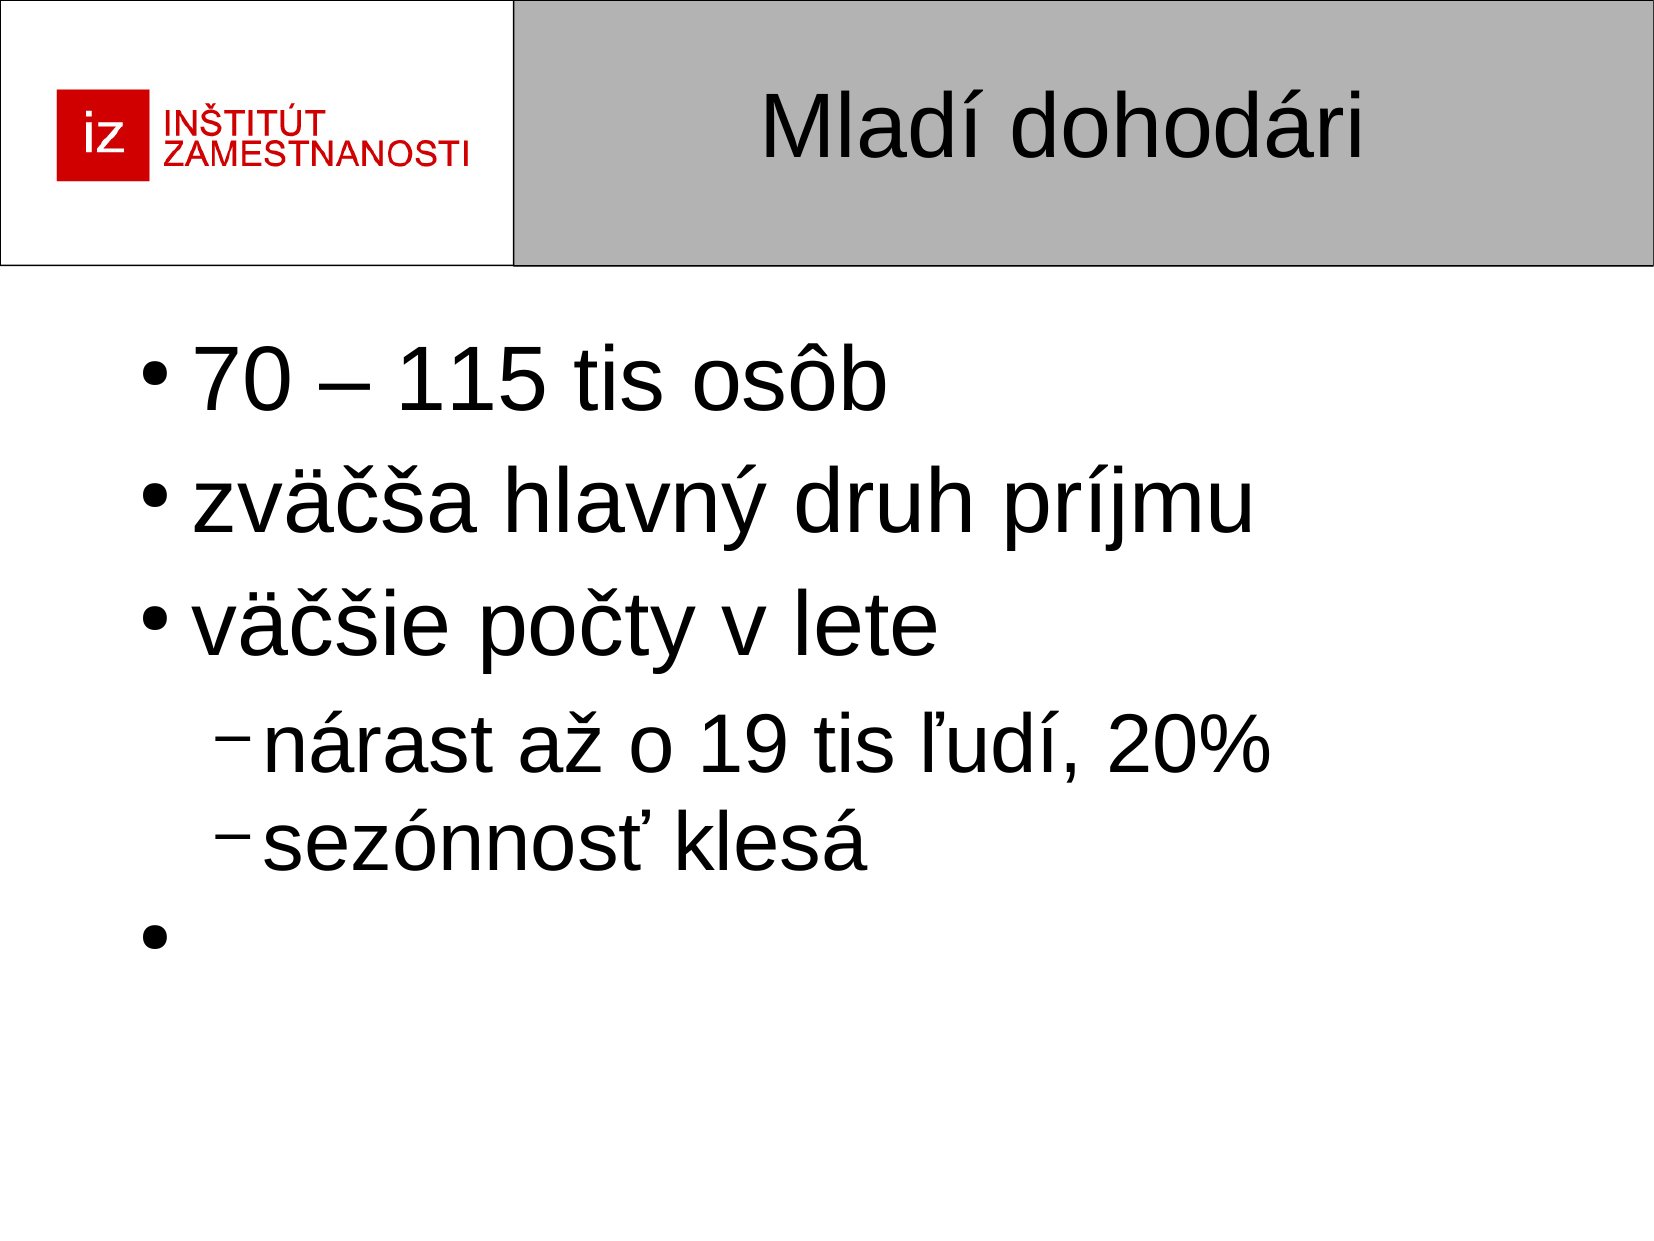

# Mladí dohodári
70 – 115 tis osôb
zväčša hlavný druh príjmu
väčšie počty v lete
nárast až o 19 tis ľudí, 20%
sezónnosť klesá